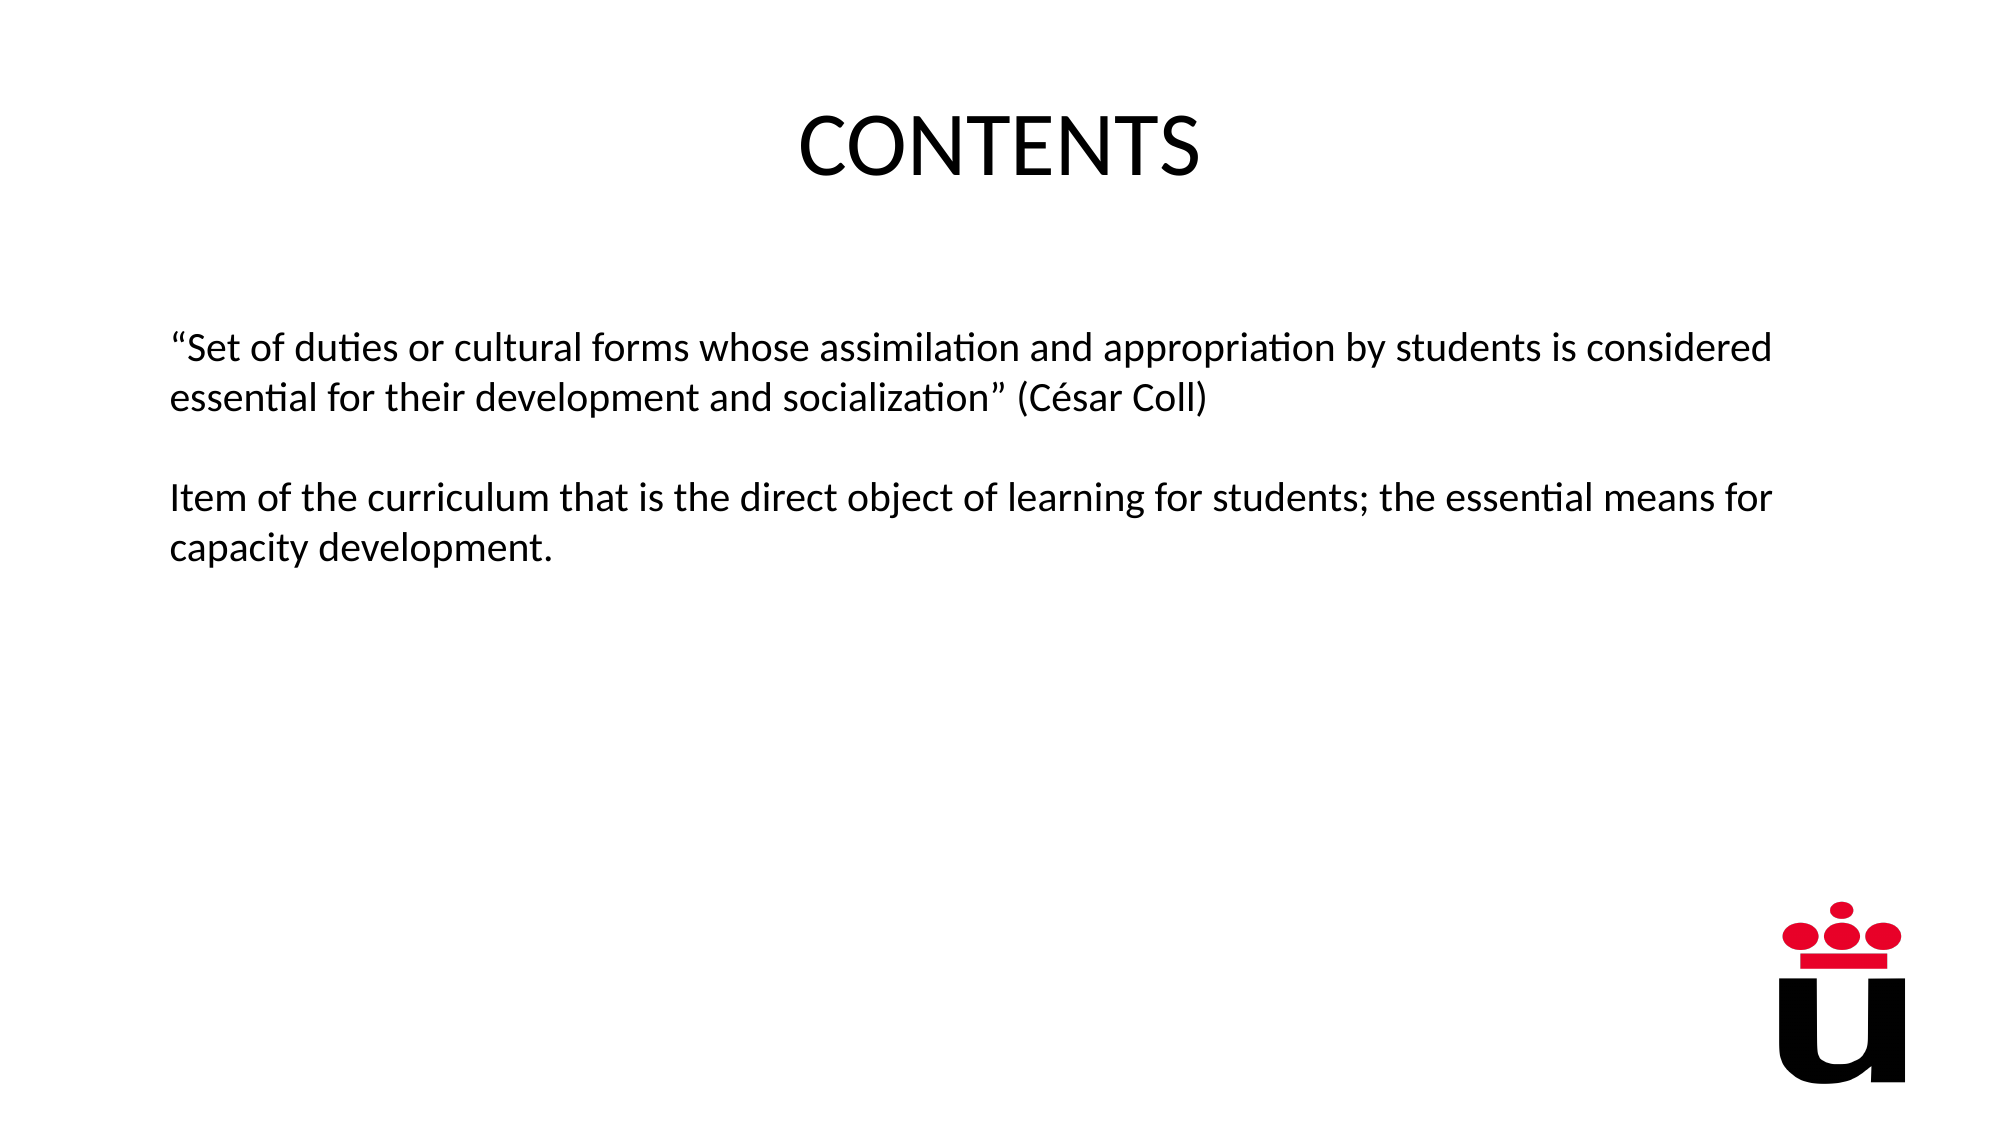

CONTENTS
“Set of duties or cultural forms whose assimilation and appropriation by students is considered essential for their development and socialization” (César Coll)
Item of the curriculum that is the direct object of learning for students; the essential means for capacity development.